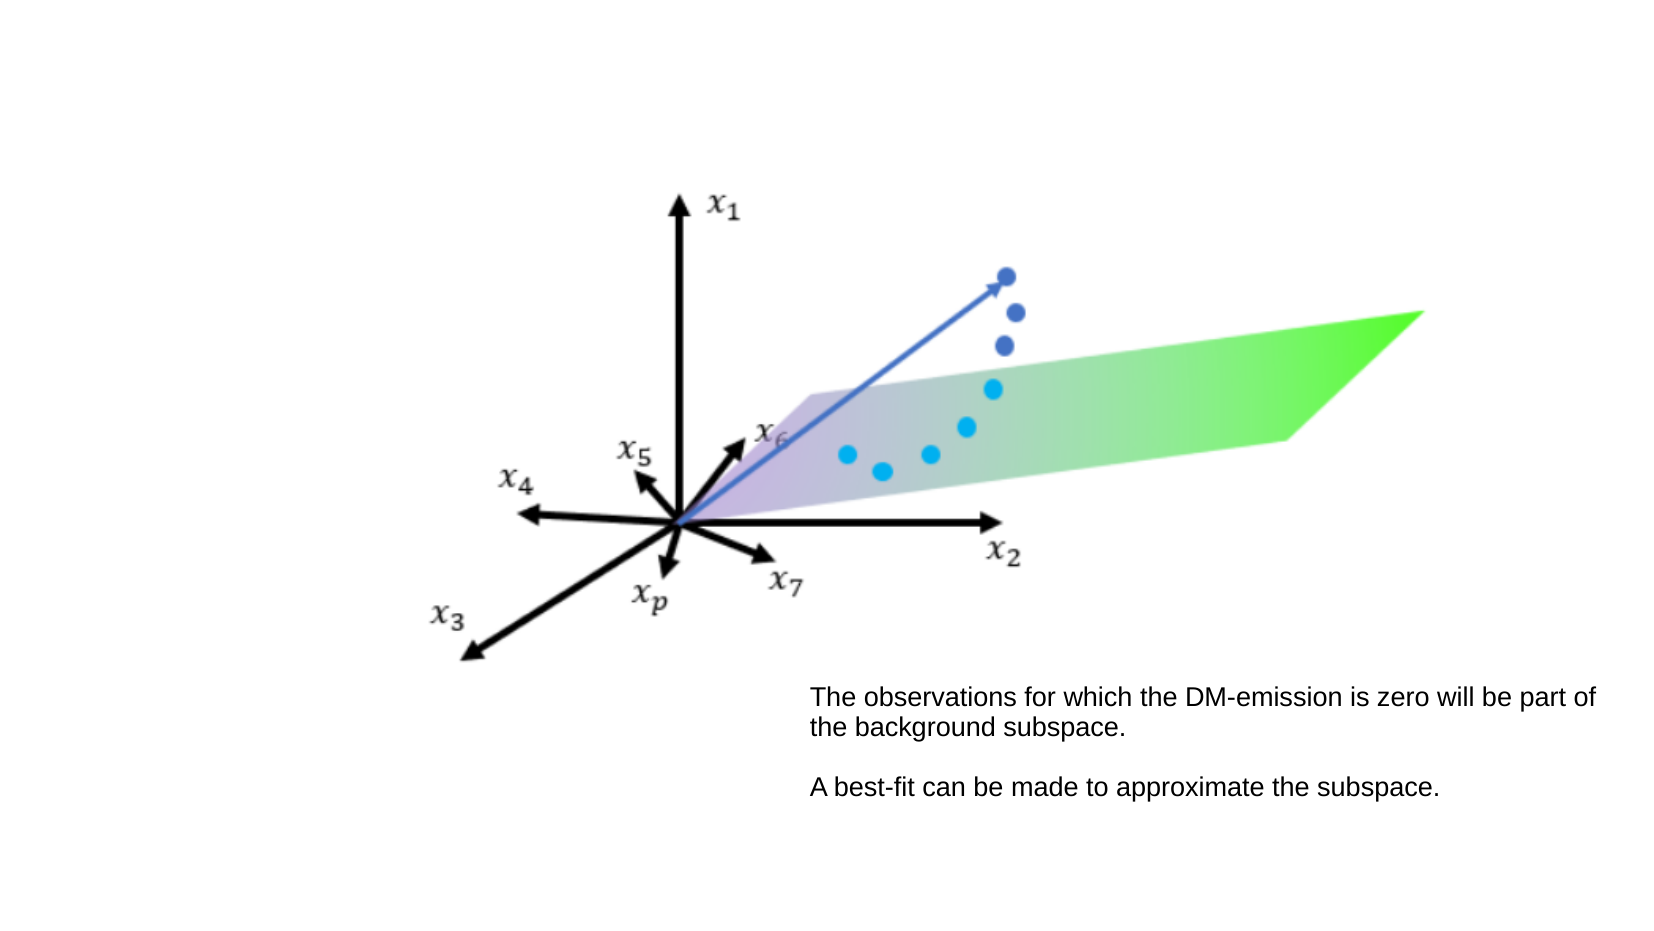

The observations for which the DM-emission is zero will be part of the background subspace.
A best-fit can be made to approximate the subspace.